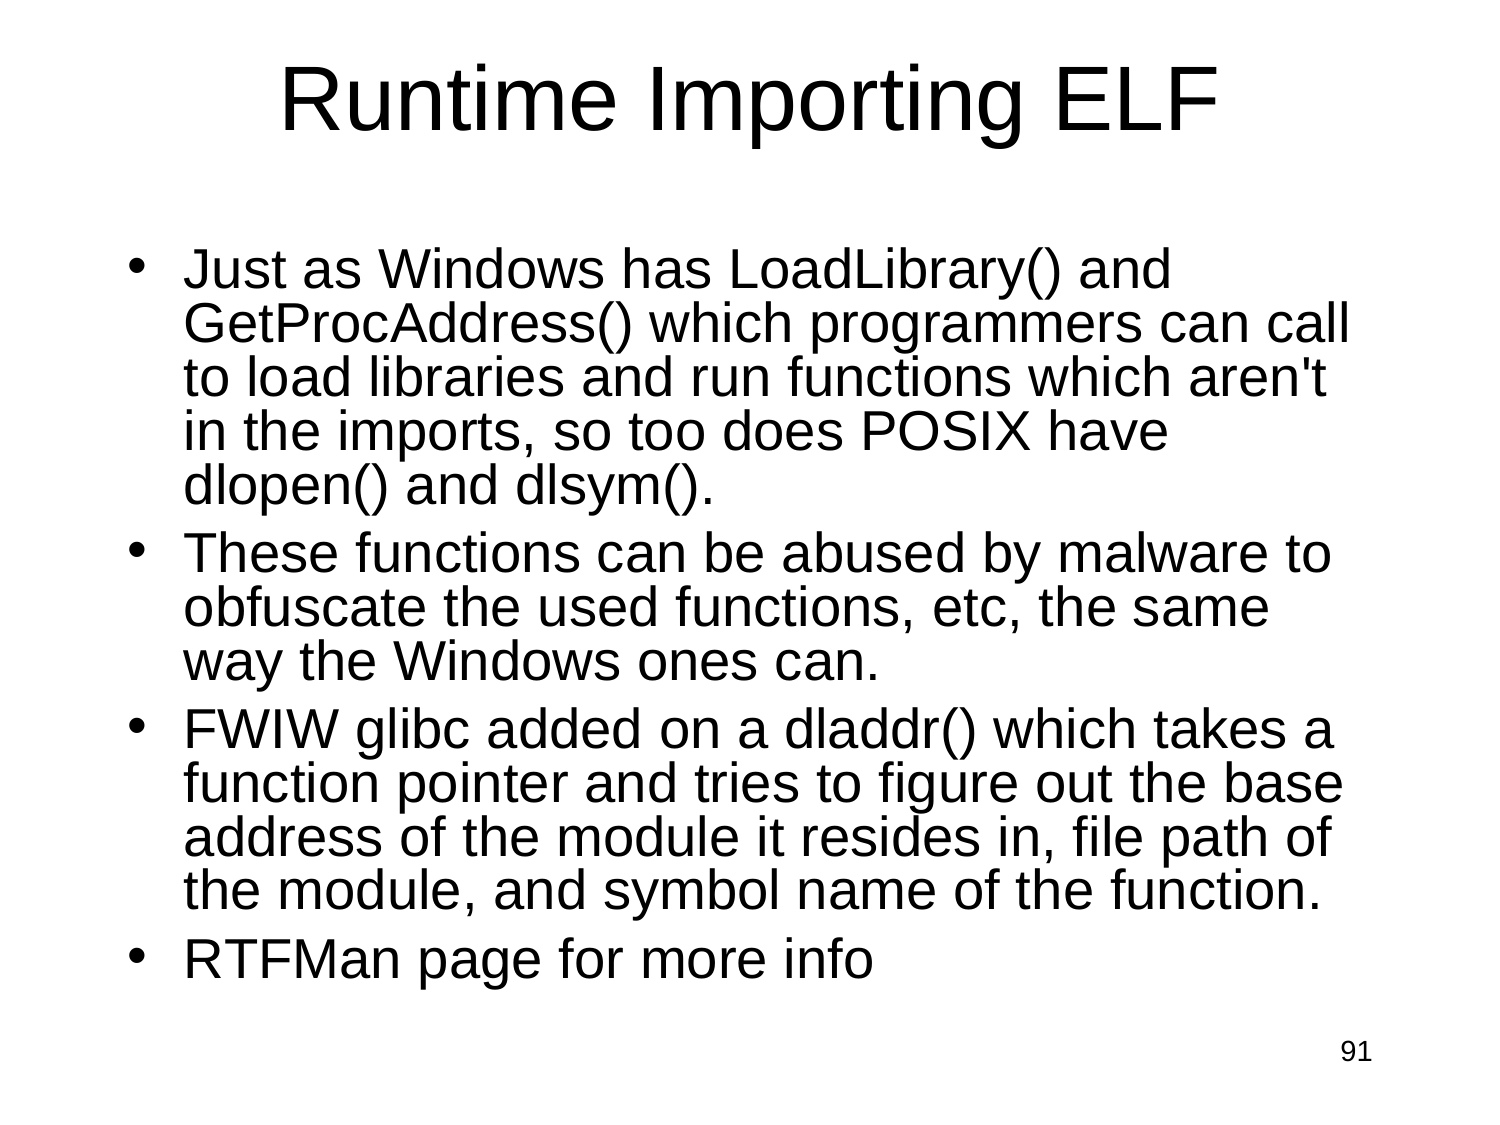

# Runtime Importing ELF
Just as Windows has LoadLibrary() and GetProcAddress() which programmers can call to load libraries and run functions which aren't in the imports, so too does POSIX have dlopen() and dlsym().
These functions can be abused by malware to obfuscate the used functions, etc, the same way the Windows ones can.
FWIW glibc added on a dladdr() which takes a function pointer and tries to figure out the base address of the module it resides in, file path of the module, and symbol name of the function.
RTFMan page for more info